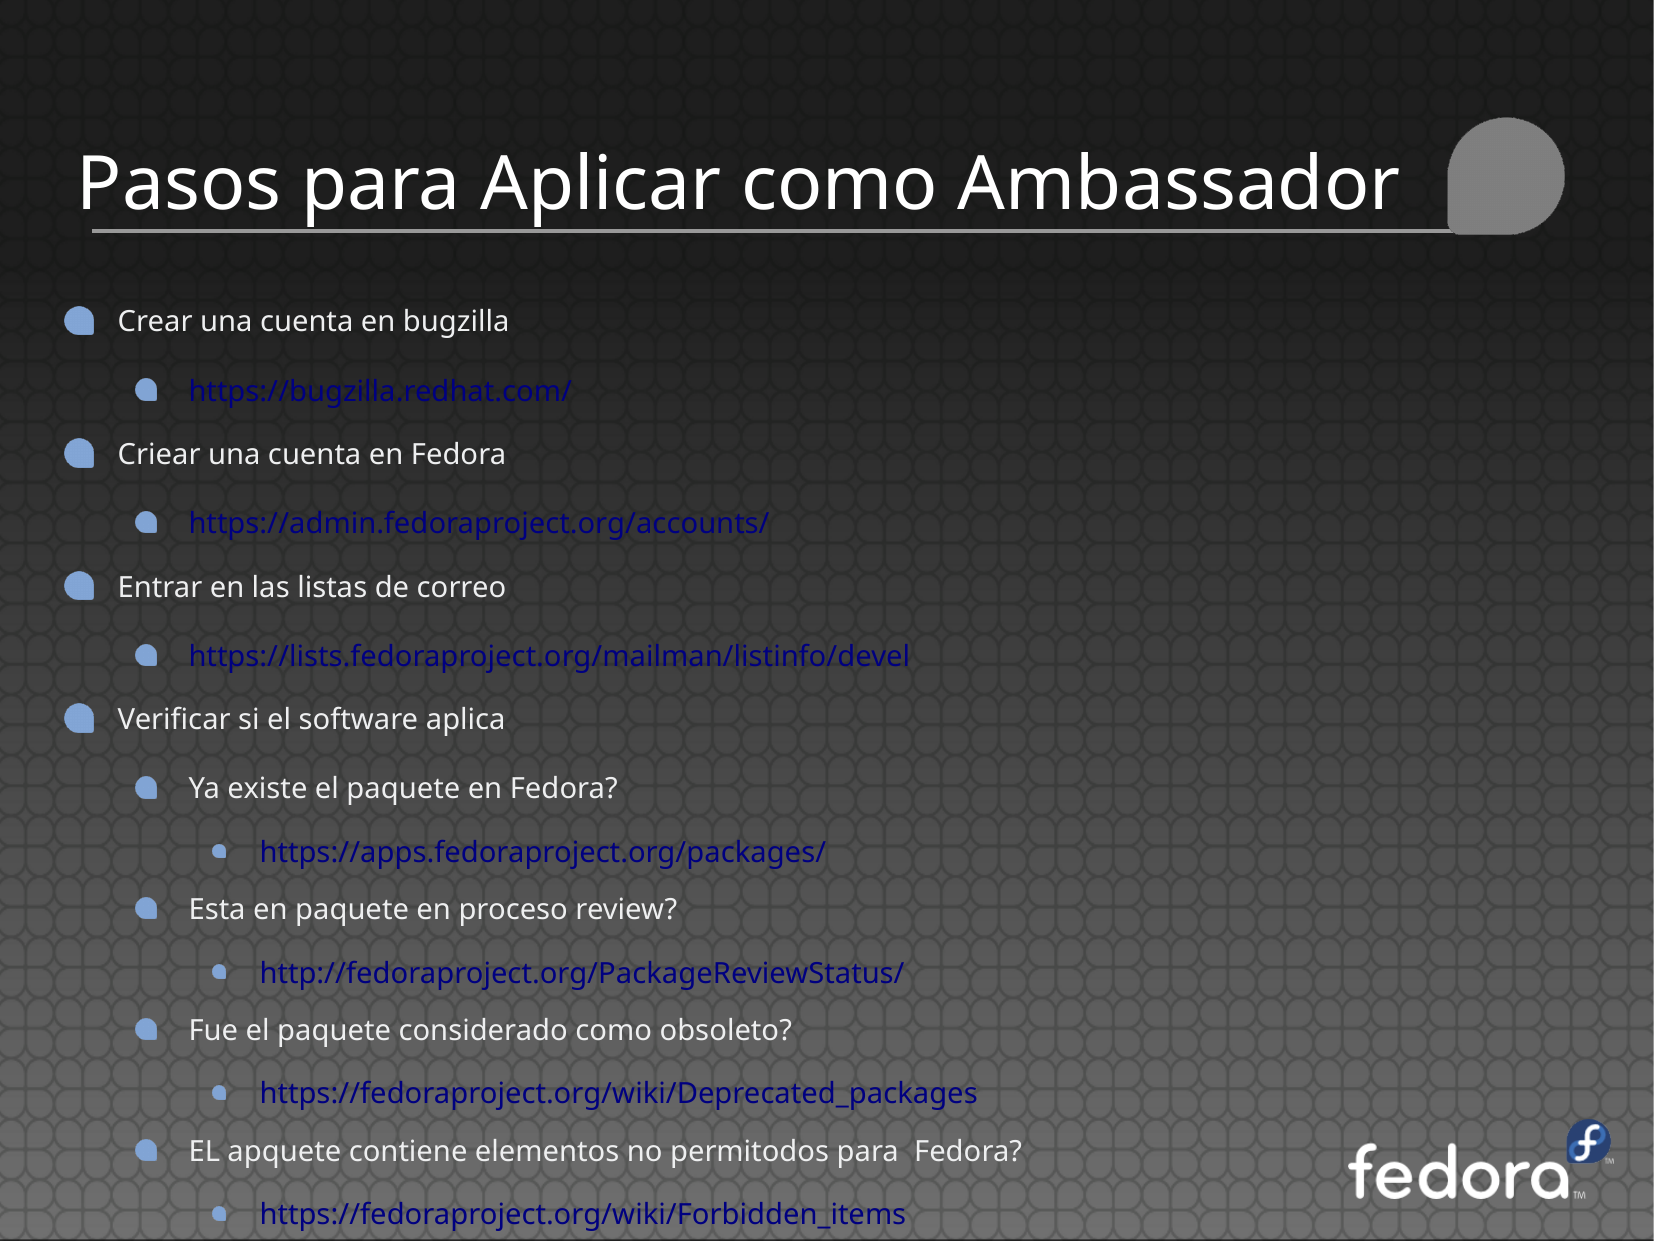

# Pasos para Aplicar como Ambassador
Crear una cuenta en bugzilla
https://bugzilla.redhat.com/
Criear una cuenta en Fedora
https://admin.fedoraproject.org/accounts/
Entrar en las listas de correo
https://lists.fedoraproject.org/mailman/listinfo/devel
Verificar si el software aplica
Ya existe el paquete en Fedora?
https://apps.fedoraproject.org/packages/
Esta en paquete en proceso review?
http://fedoraproject.org/PackageReviewStatus/
Fue el paquete considerado como obsoleto?
https://fedoraproject.org/wiki/Deprecated_packages
EL apquete contiene elementos no permitodos para Fedora?
https://fedoraproject.org/wiki/Forbidden_items